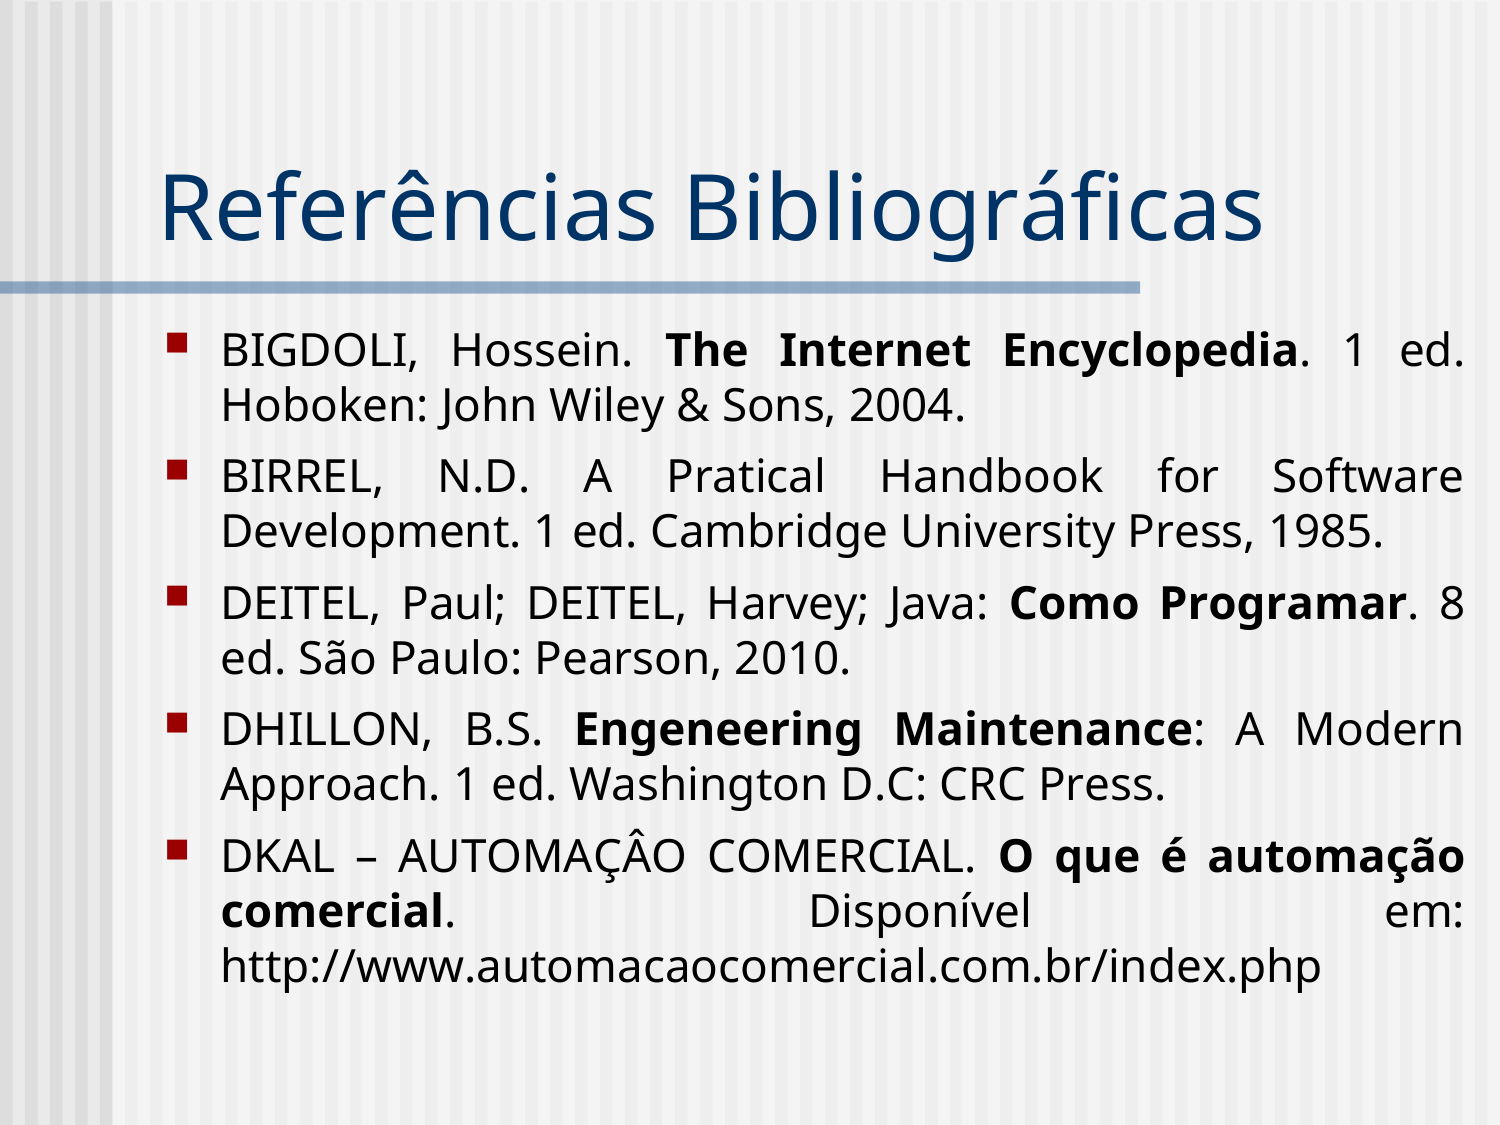

# Referências Bibliográficas
BIGDOLI, Hossein. The Internet Encyclopedia. 1 ed. Hoboken: John Wiley & Sons, 2004.
BIRREL, N.D. A Pratical Handbook for Software Development. 1 ed. Cambridge University Press, 1985.
DEITEL, Paul; DEITEL, Harvey; Java: Como Programar. 8 ed. São Paulo: Pearson, 2010.
DHILLON, B.S. Engeneering Maintenance: A Modern Approach. 1 ed. Washington D.C: CRC Press.
DKAL – AUTOMAÇÂO COMERCIAL. O que é automação comercial. Disponível em: http://www.automacaocomercial.com.br/index.php